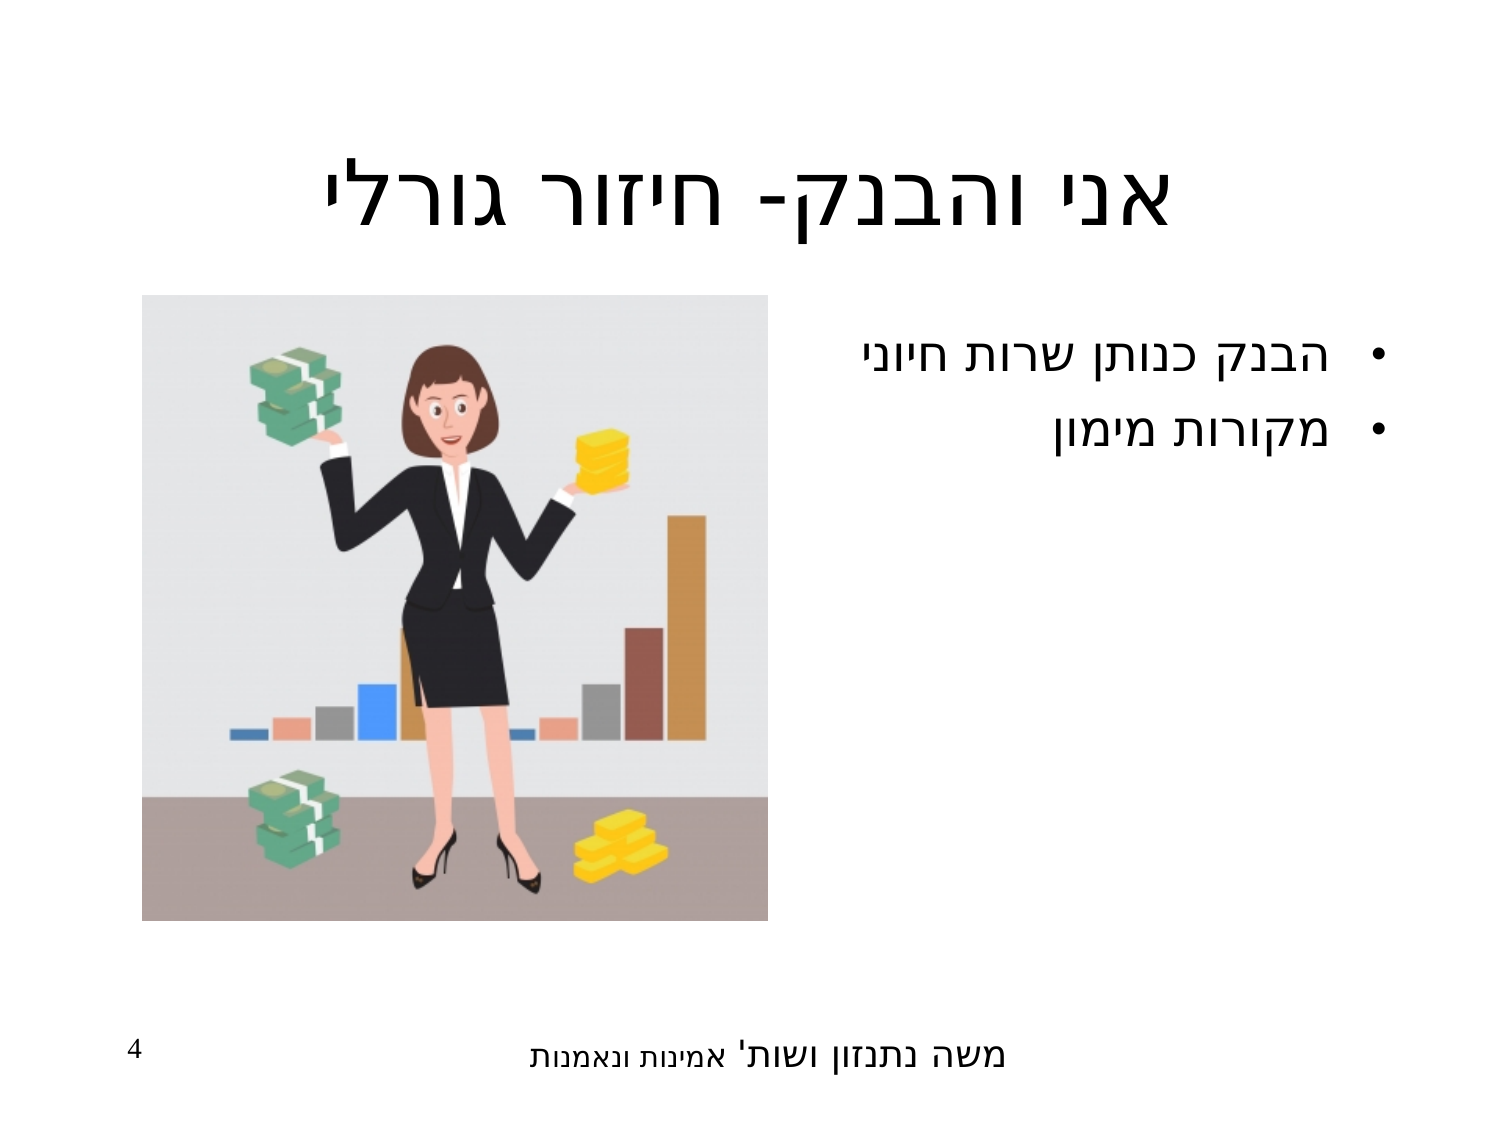

# אני והבנק- חיזור גורלי
הבנק כנותן שרות חיוני
מקורות מימון
4
משה נתנזון ושות'- אמינות ונאמנות